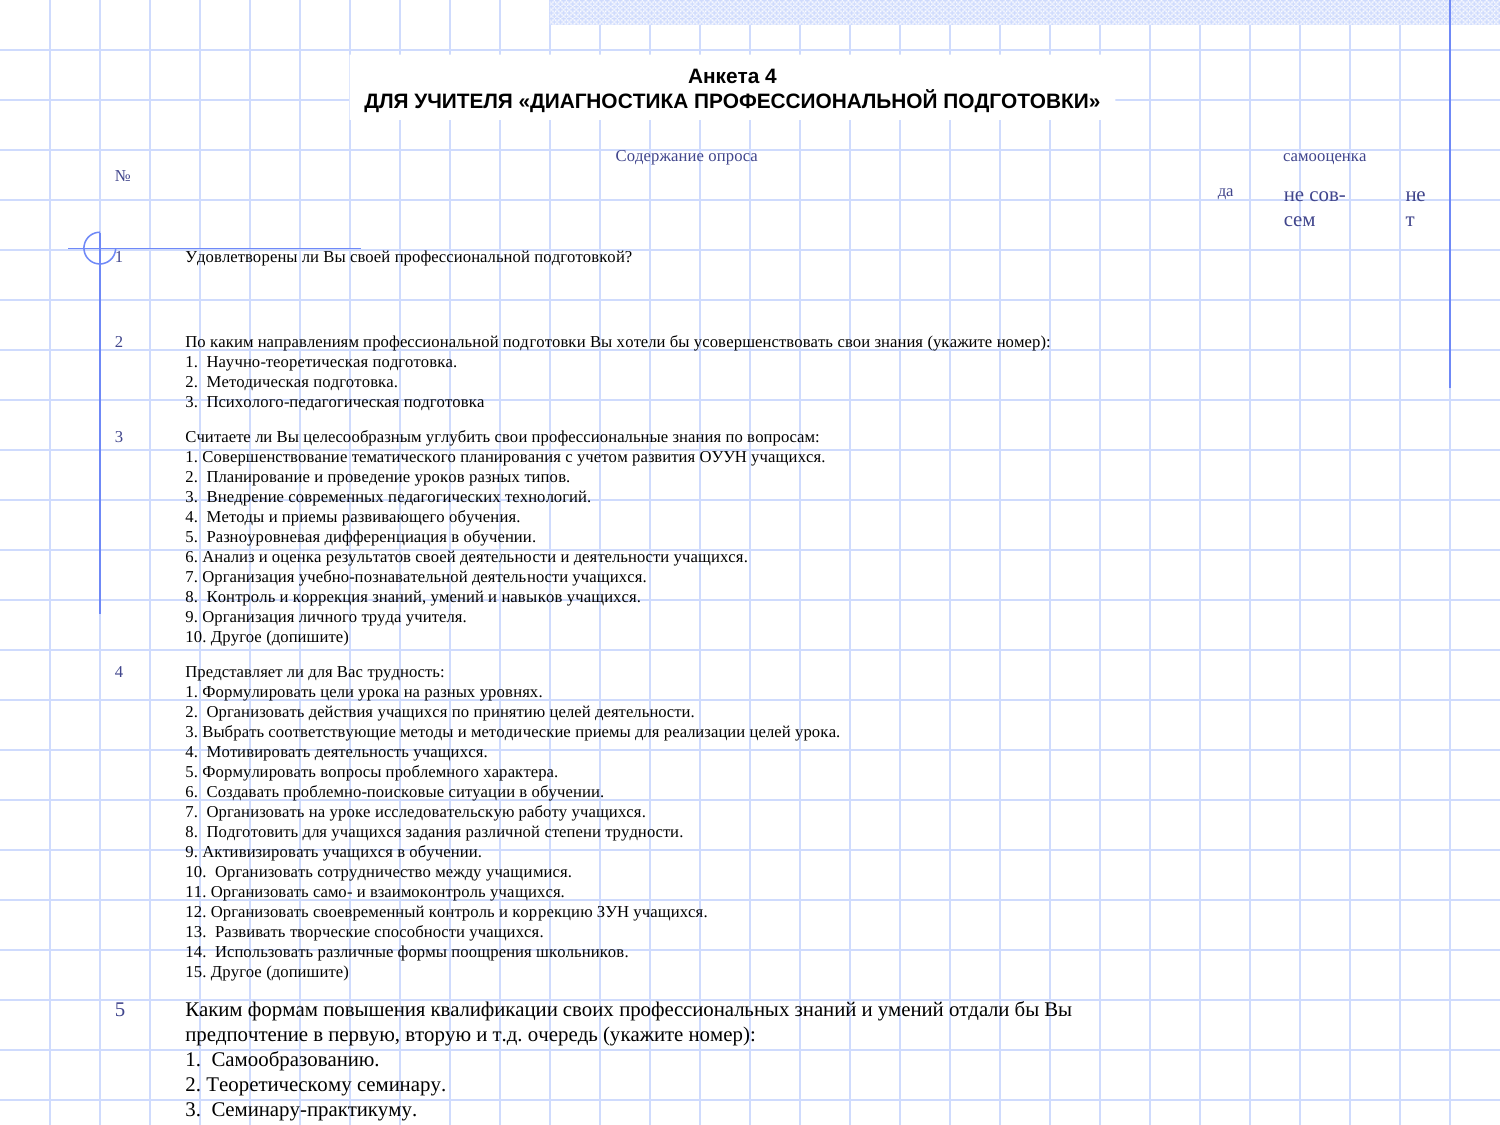

Анкета 4
ДЛЯ УЧИТЕЛЯ «ДИАГНОСТИКА ПРОФЕССИОНАЛЬНОЙ ПОДГОТОВКИ»
| № | Содержание опроса | самооценка | | |
| --- | --- | --- | --- | --- |
| | | да | не сов-сем | нет |
| 1 | Удовлетворены ли Вы своей профессиональной подготовкой? | | | |
| 2 | По каким направлениям профессиональной под­готовки Вы хотели бы усовершенствовать свои знания (укажите номер): 1. Научно-теоретическая подготовка. 2. Методическая подготовка. 3. Психолого-педагогическая подготовка | | | |
| 3 | Считаете ли Вы целесообразным углубить свои профессиональные знания по вопросам: 1. Совершенствование тематического планирования с учетом развития ОУУН учащихся. 2. Планирование и проведение уроков разных типов. 3. Внедрение современных педагогических технологий. 4. Методы и приемы развивающего обучения. 5. Разноуровневая дифференциация в обучении. 6. Анализ и оценка результатов своей деятельно­сти и деятельности учащихся. 7. Организация учебно-познавательной деятель­ности учащихся. 8. Контроль и коррекция знаний, умений и навы­ков учащихся. 9. Организация личного труда учителя. 10. Другое (допишите) | | | |
| 4 | Представляет ли для Вас трудность: 1. Формулировать цели урока на разных уровнях. 2. Организовать действия учащихся по принятию целей деятельности. 3. Выбрать соответствующие методы и методи­ческие приемы для реализации целей урока. 4. Мотивировать деятельность учащихся. 5. Формулировать вопросы проблемного характера. 6. Создавать проблемно-поисковые ситуации в обучении. 7. Организовать на уроке исследовательскую работу учащихся. 8. Подготовить для учащихся задания различной степени трудности. 9. Активизировать учащихся в обучении. 10. Организовать сотрудничество между учащи­мися. 11. Организовать само- и взаимоконтроль уча­щихся. 12. Организовать своевременный контроль и кор­рекцию ЗУН учащихся. 13. Развивать творческие способности учащихся. 14. Использовать различные формы поощрения школьников. 15. Другое (допишите) | | | |
| 5 | Каким формам повышения квалификации своих профессиональных знаний и умений отдали бы Вы предпочтение в первую, вторую и т.д. очередь (укажите номер): 1. Самообразованию. 2. Теоретическому семинару. 3. Семинару-практикуму. 4. Индивидуальной помощи со стороны методи­ческой службы школы. 5. Творческим группам учителей по психолого-педагогическим проблемам. 6. Методическим объединениям | | | |
| 6 | Если бы Вам предоставили возможность выбора семинаров для совершенствования своих про­фессиональных знаний, то в каком из них Вы приняли бы участие? Какие из них Вы считаете необходимыми в первую, вторую и т.д. очередь (укажите номера): 1. Психолого-педагогические особенности уча­щихся разных возрастов. 2. Формы и методы педагогического сотрудниче­ства с учащимися. 3. Типы уроков. Методика их подготовки и прове­дения. 4. Формы организации учебно-познавательной деятельности учащихся на уроке и во внекласс­ной работе. 5. Методы обучения и их эффективное использо­вание в современных условиях. 6. Дифференциация в обучении. 7. Индивидуализация в обучении. 8. Приемы активизации учебно-познавательной деятельности учащихся. 9. Учет и оценка знаний учащихся. 10. Педагогическая этика учителя. 11. Диагностика учебно-воспитательного процесса. 12. Другие (укажите свои пожелания) | | | |